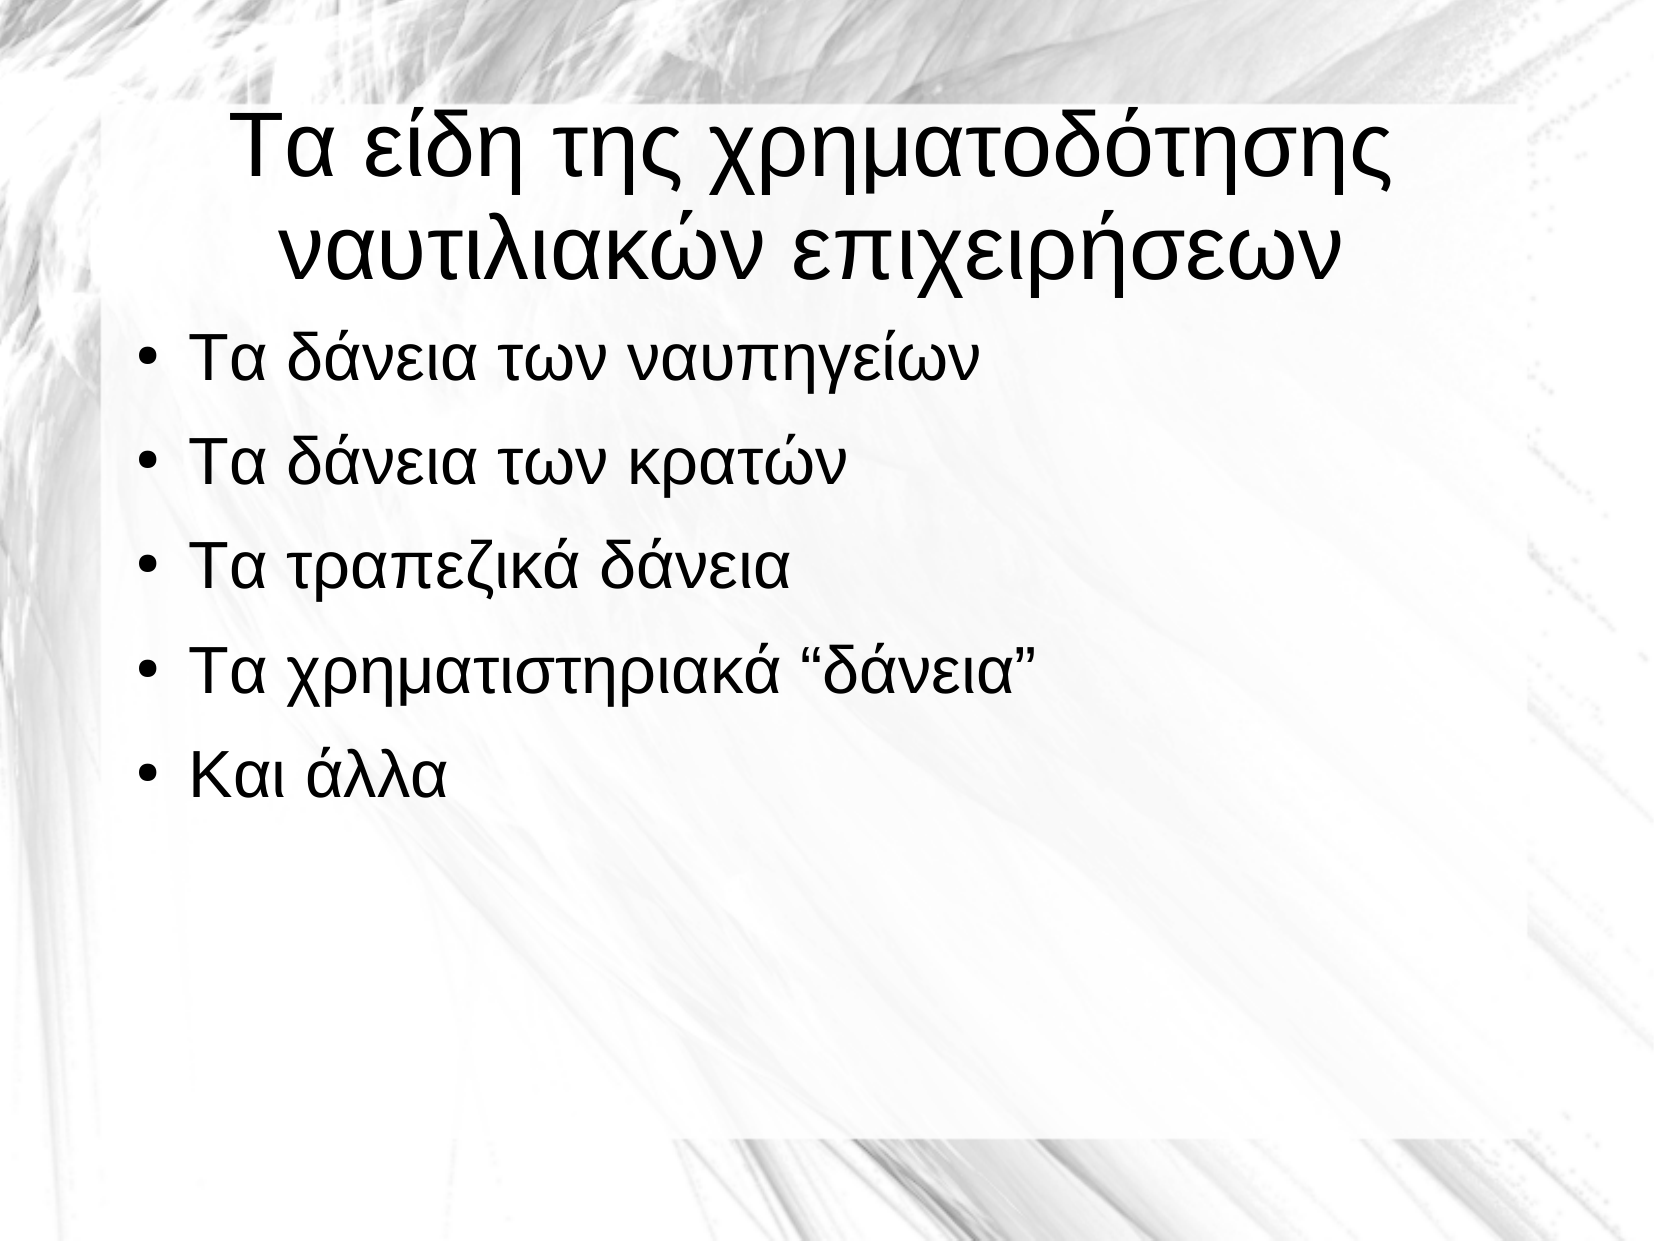

# Τα είδη της χρηματοδότησης ναυτιλιακών επιχειρήσεων
Τα δάνεια των ναυπηγείων
Τα δάνεια των κρατών
Τα τραπεζικά δάνεια
Τα χρηματιστηριακά “δάνεια”
Και άλλα